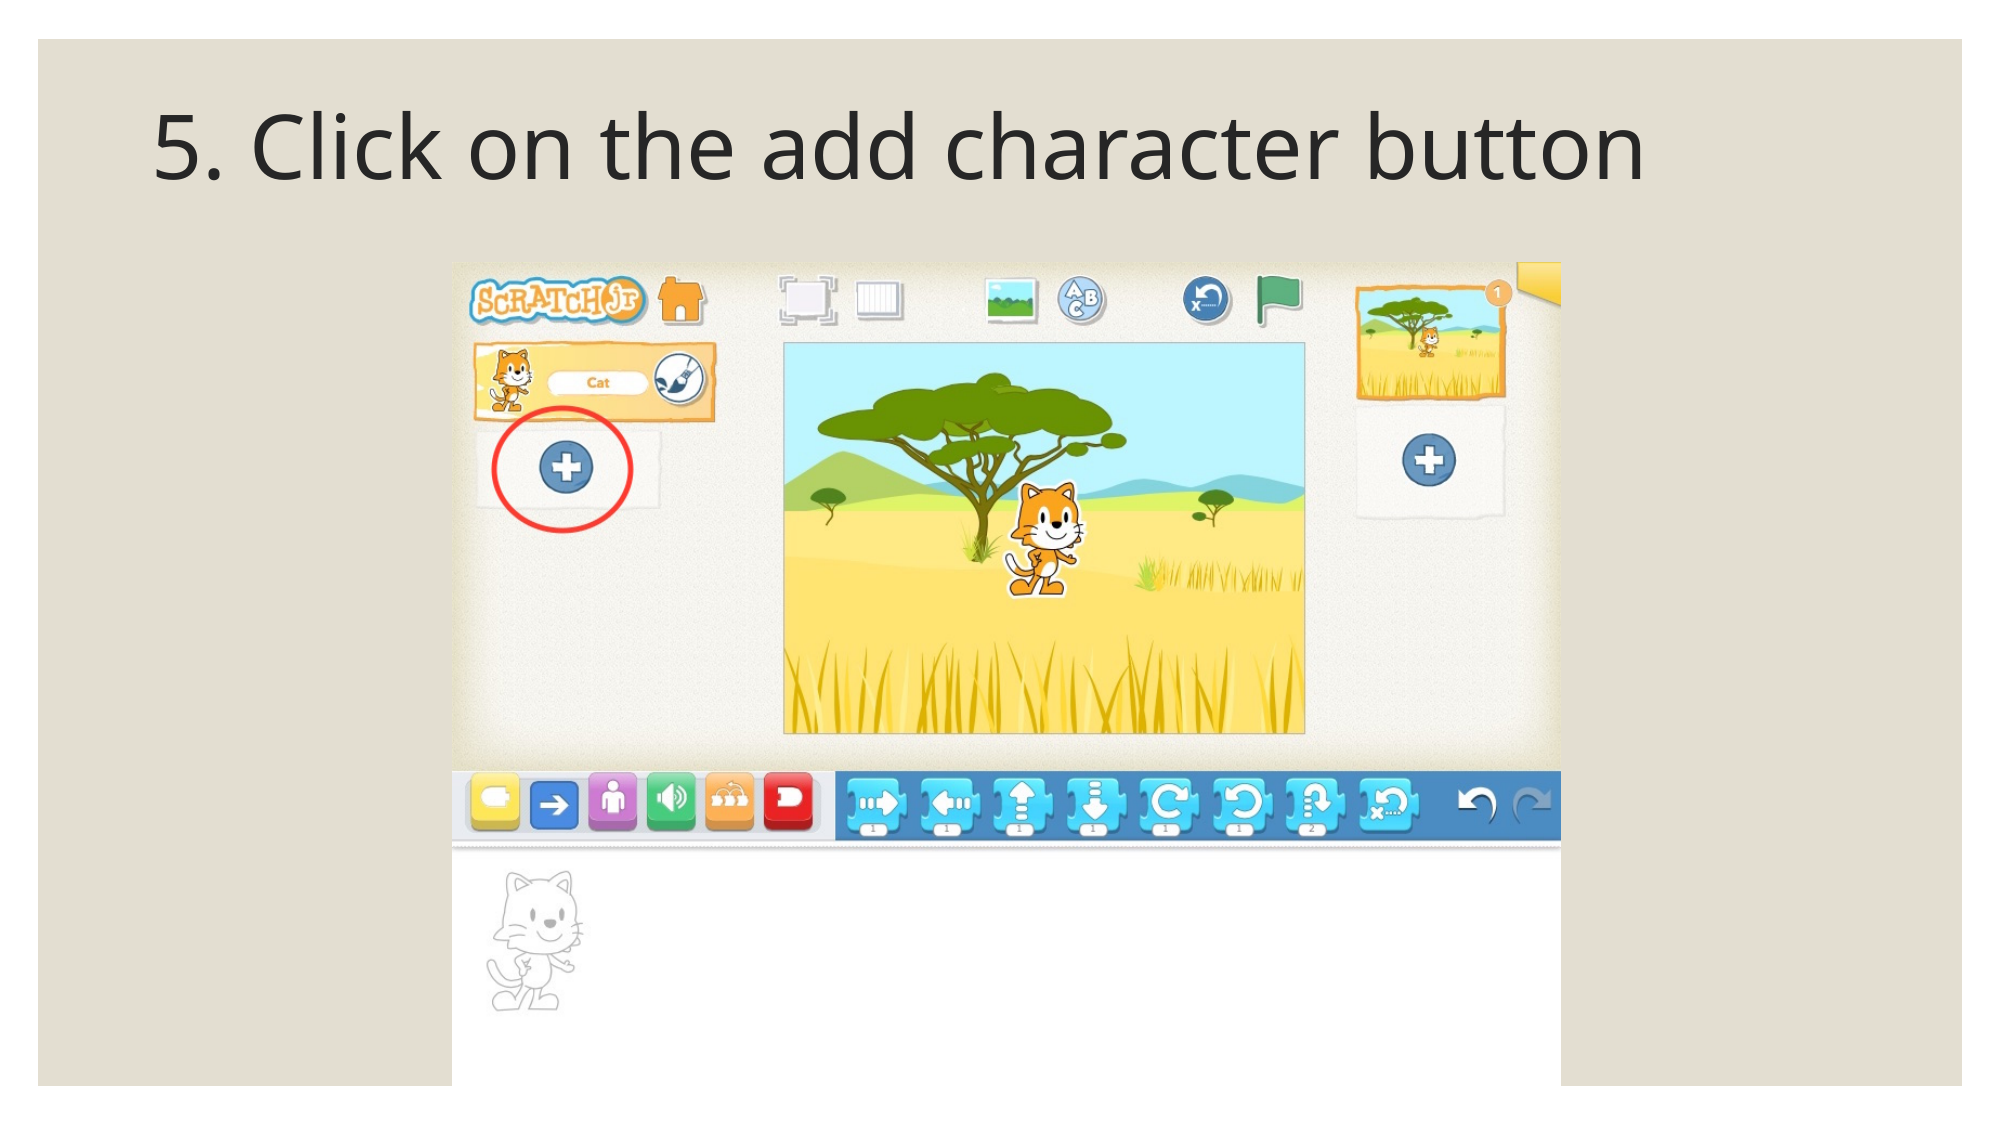

# 5. Click on the add character button